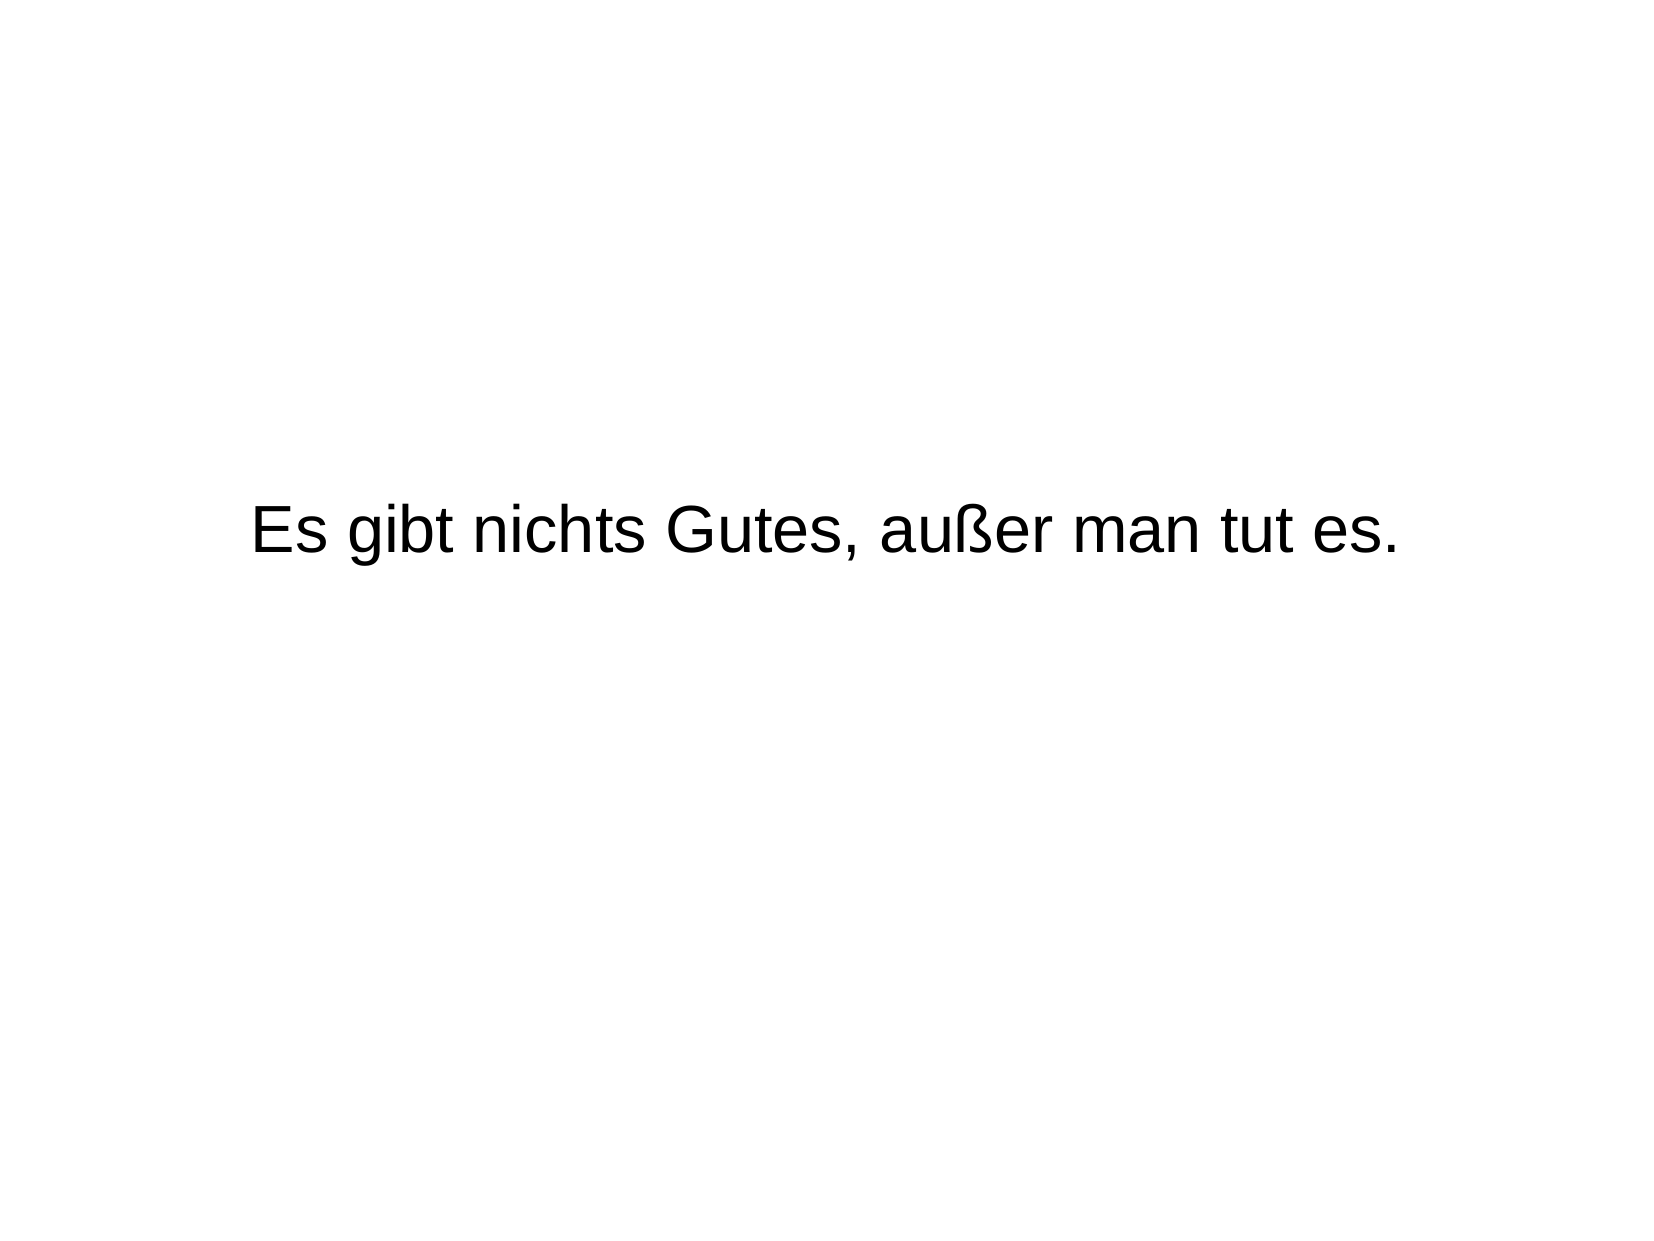

# Es gibt nichts Gutes, außer man tut es.